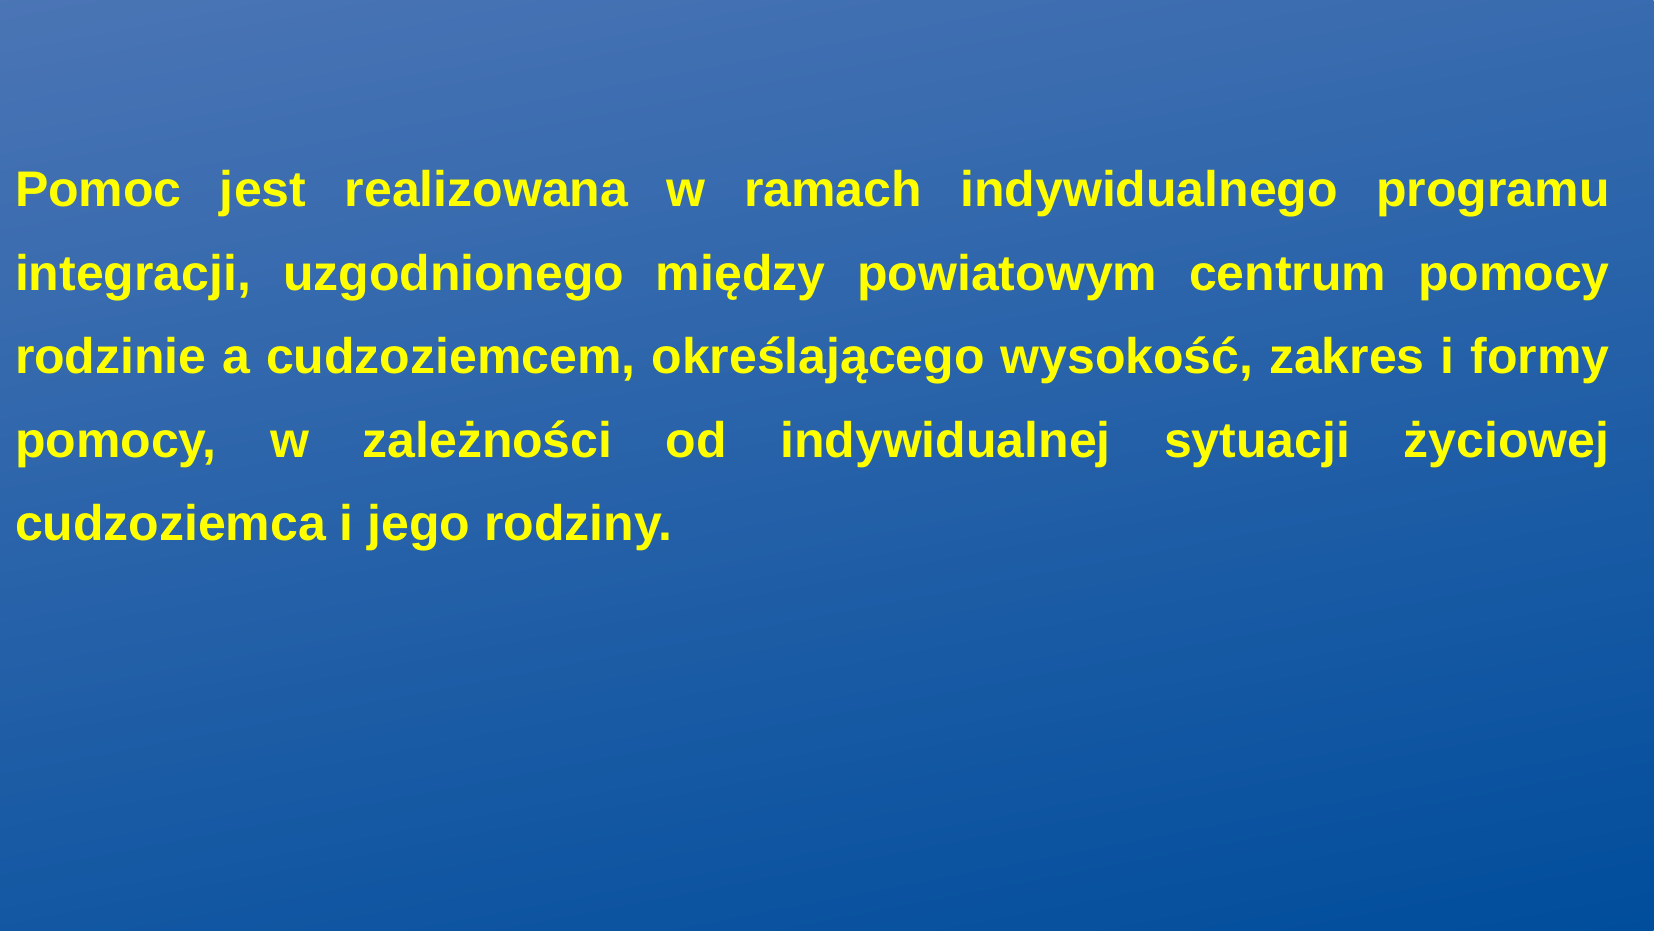

Pomoc jest realizowana w ramach indywidualnego programu integracji, uzgodnionego między powiatowym centrum pomocy rodzinie a cudzoziemcem, określającego wysokość, zakres i formy pomocy, w zależności od indywidualnej sytuacji życiowej cudzoziemca i jego rodziny.